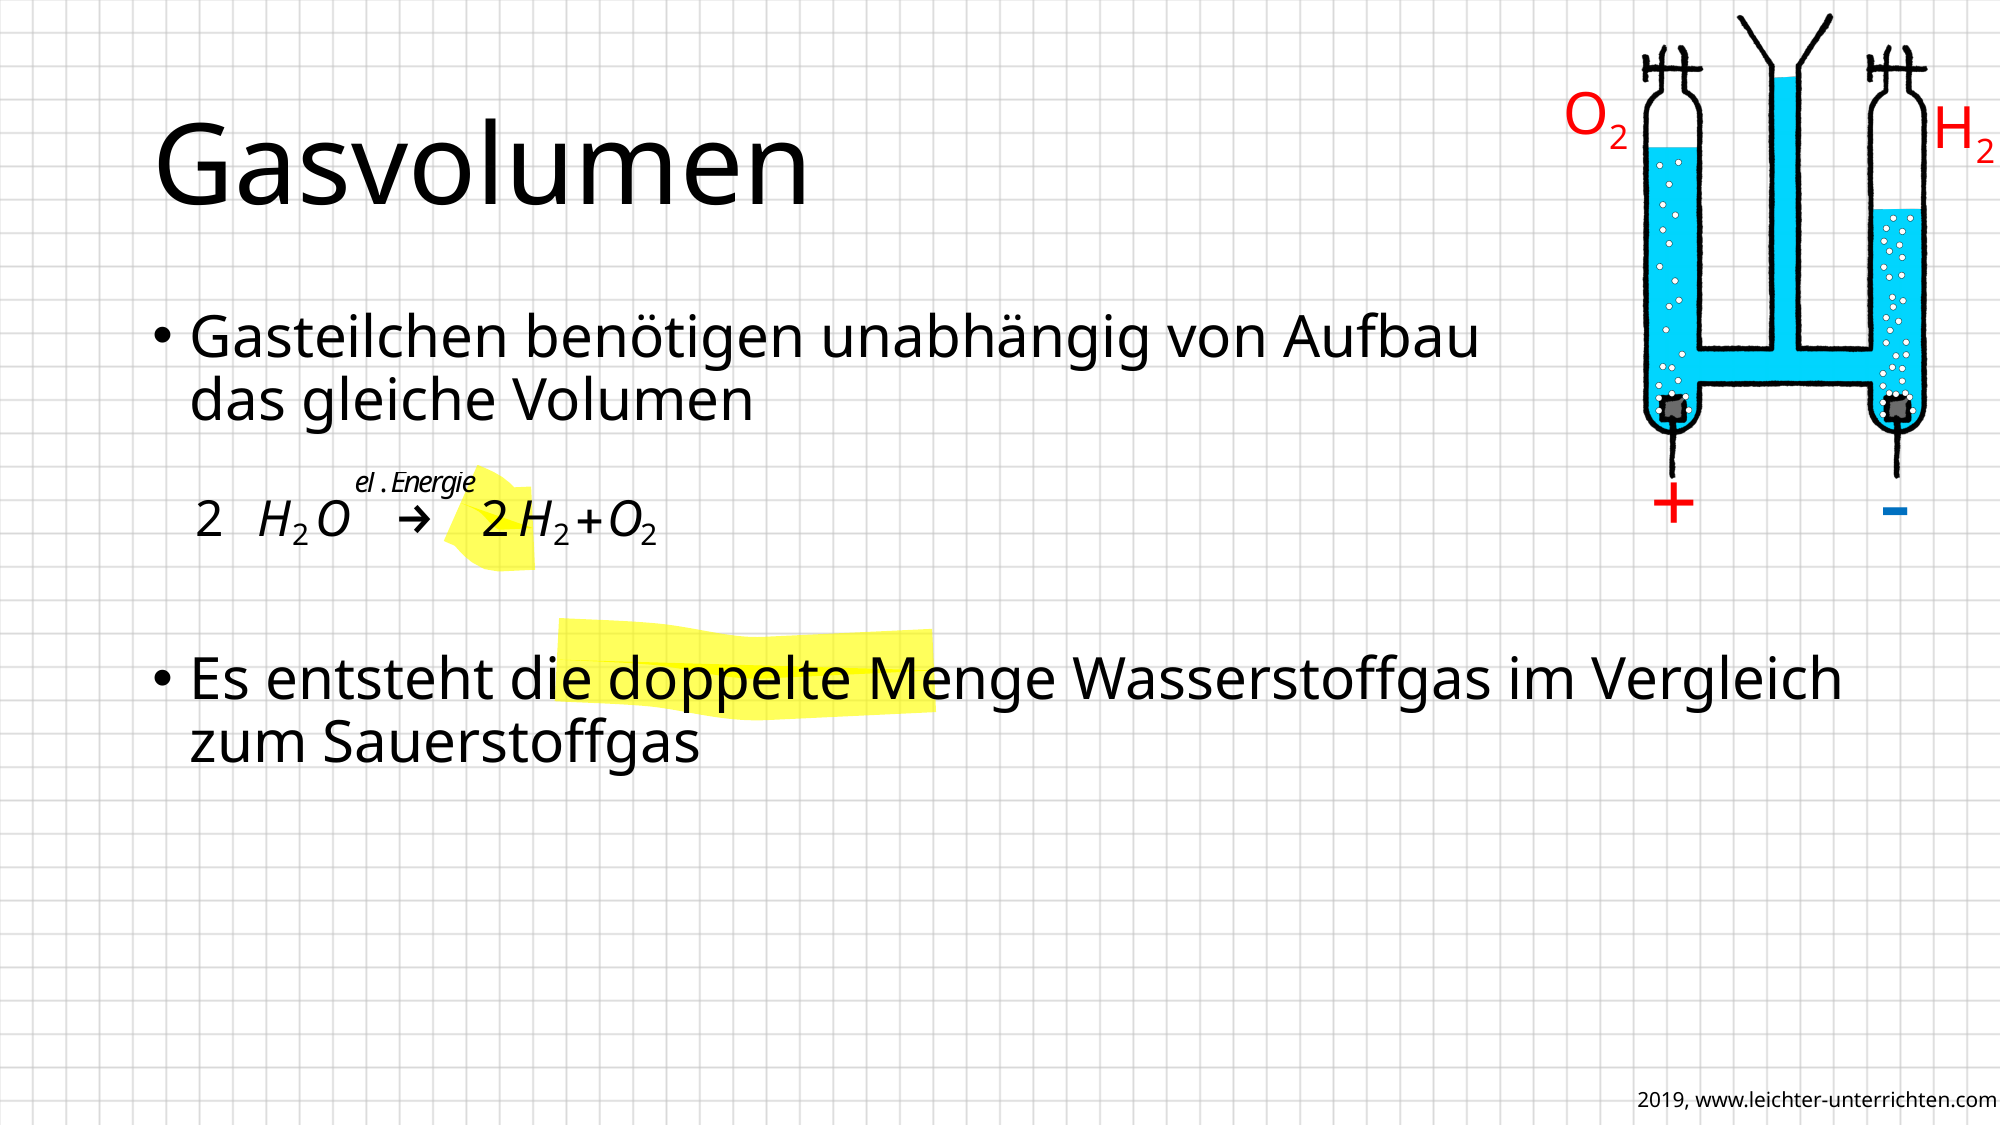

Gasvolumen
O2
H2
# Gasteilchen benötigen unabhängig von Aufbau das gleiche Volumen
Es entsteht die doppelte Menge Wasserstoffgas im Vergleich zum Sauerstoffgas
-
+